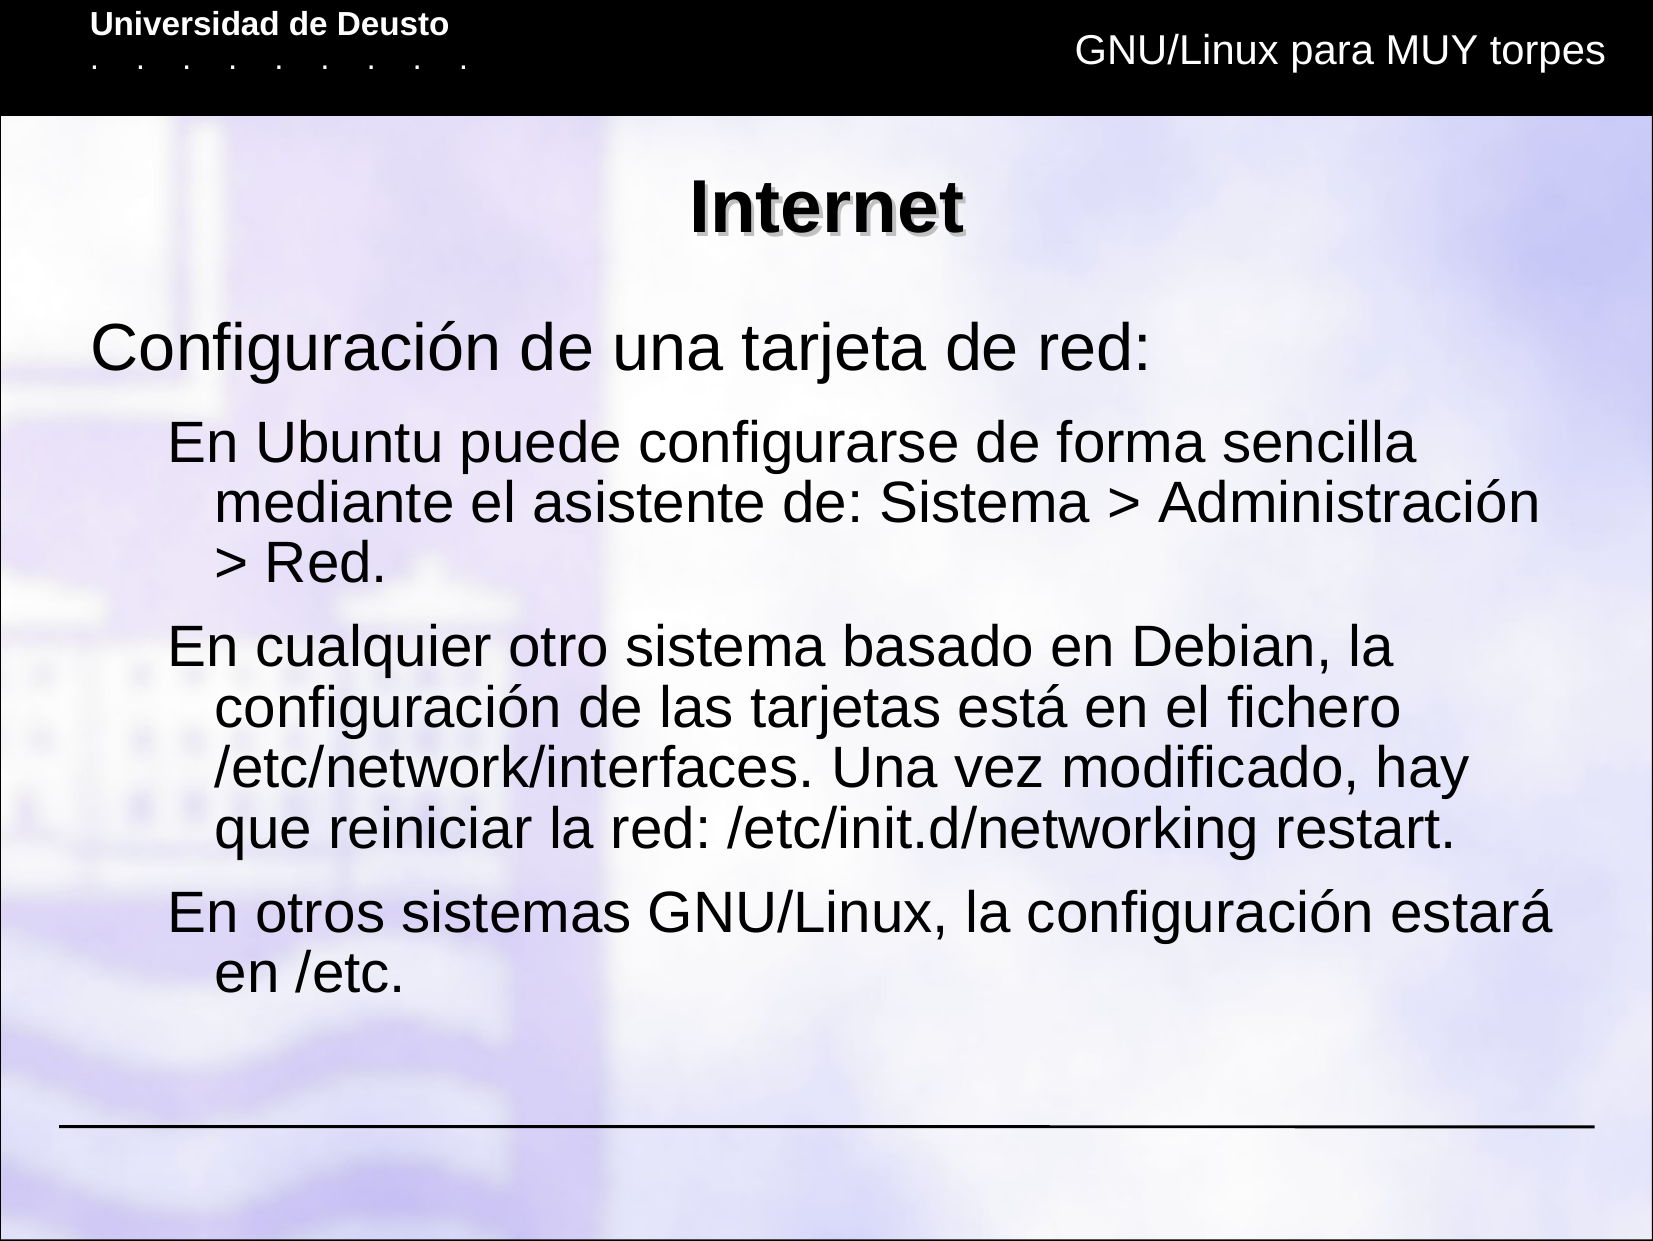

# Internet
Configuración de una tarjeta de red:
En Ubuntu puede configurarse de forma sencilla mediante el asistente de: Sistema > Administración > Red.
En cualquier otro sistema basado en Debian, la configuración de las tarjetas está en el fichero /etc/network/interfaces. Una vez modificado, hay que reiniciar la red: /etc/init.d/networking restart.
En otros sistemas GNU/Linux, la configuración estará en /etc.